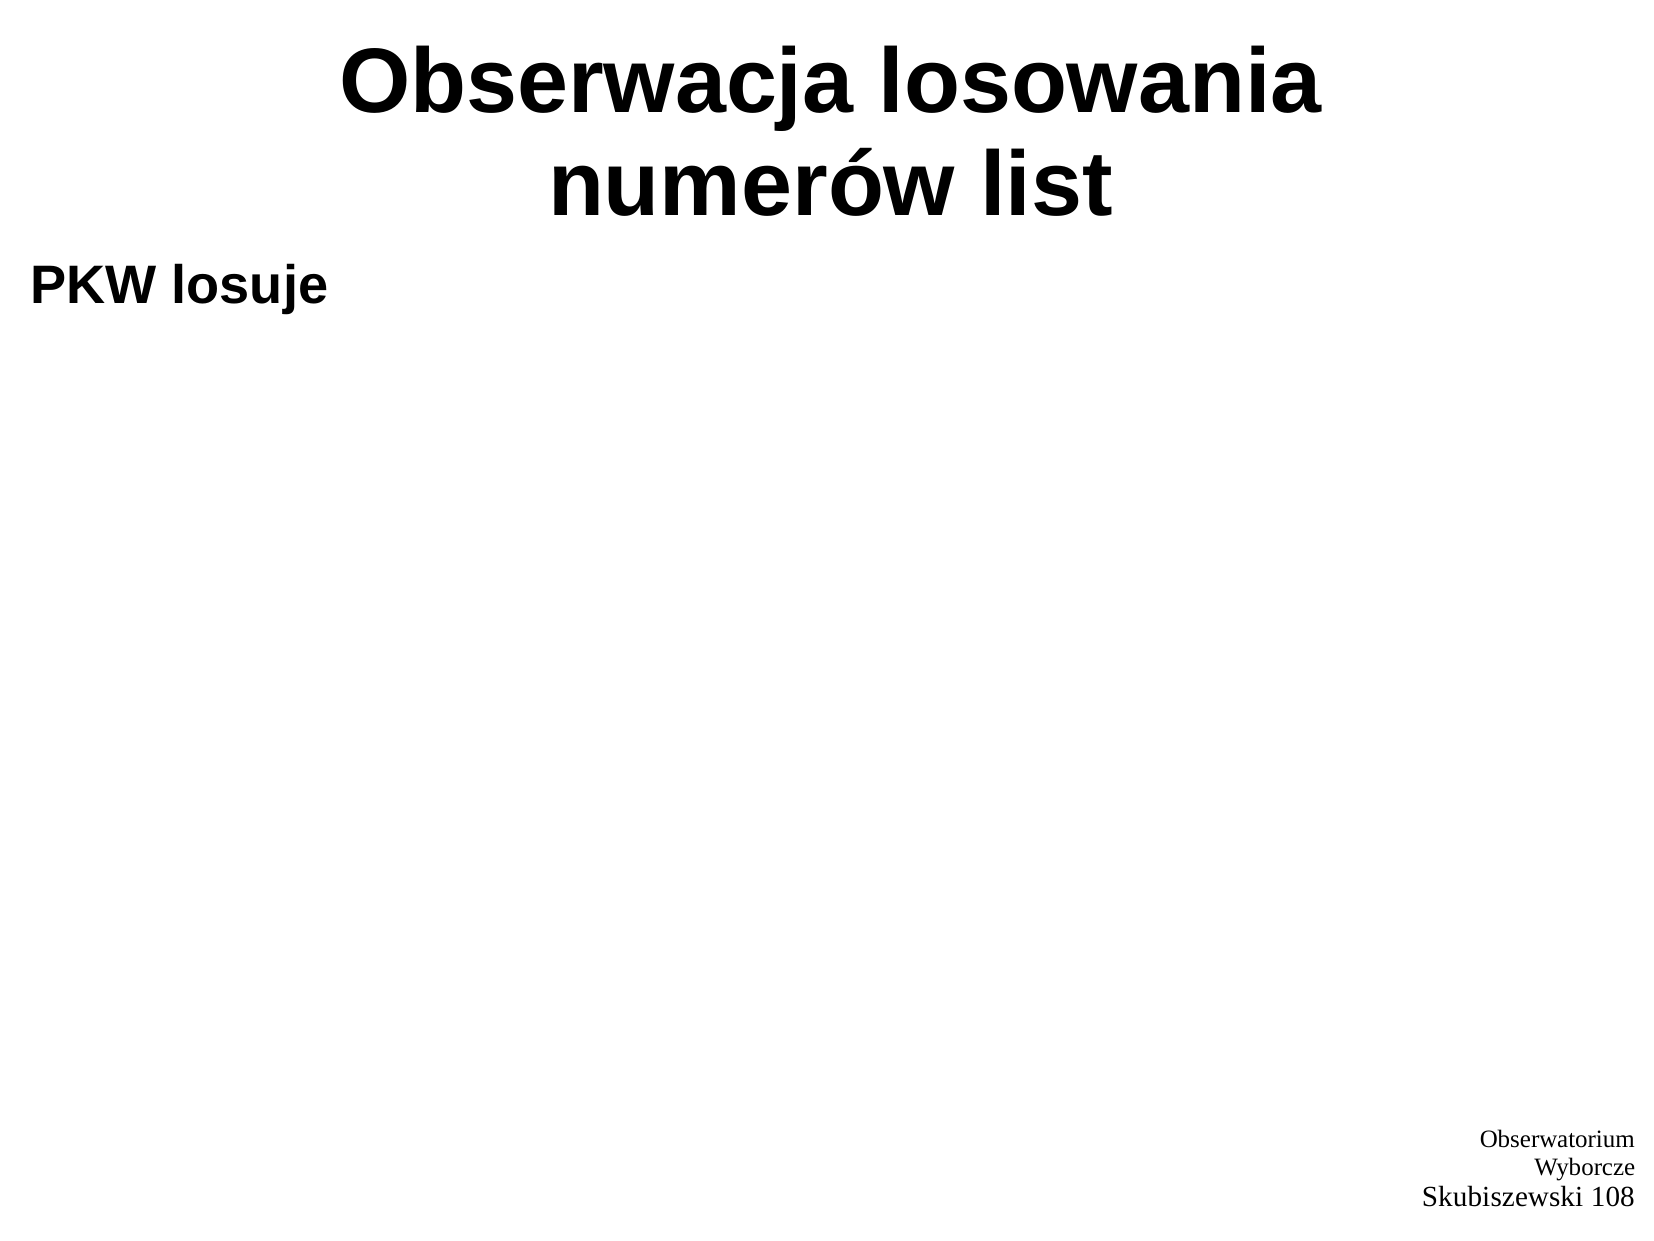

# Obserwacja losowania numerów list
PKW losuje
108